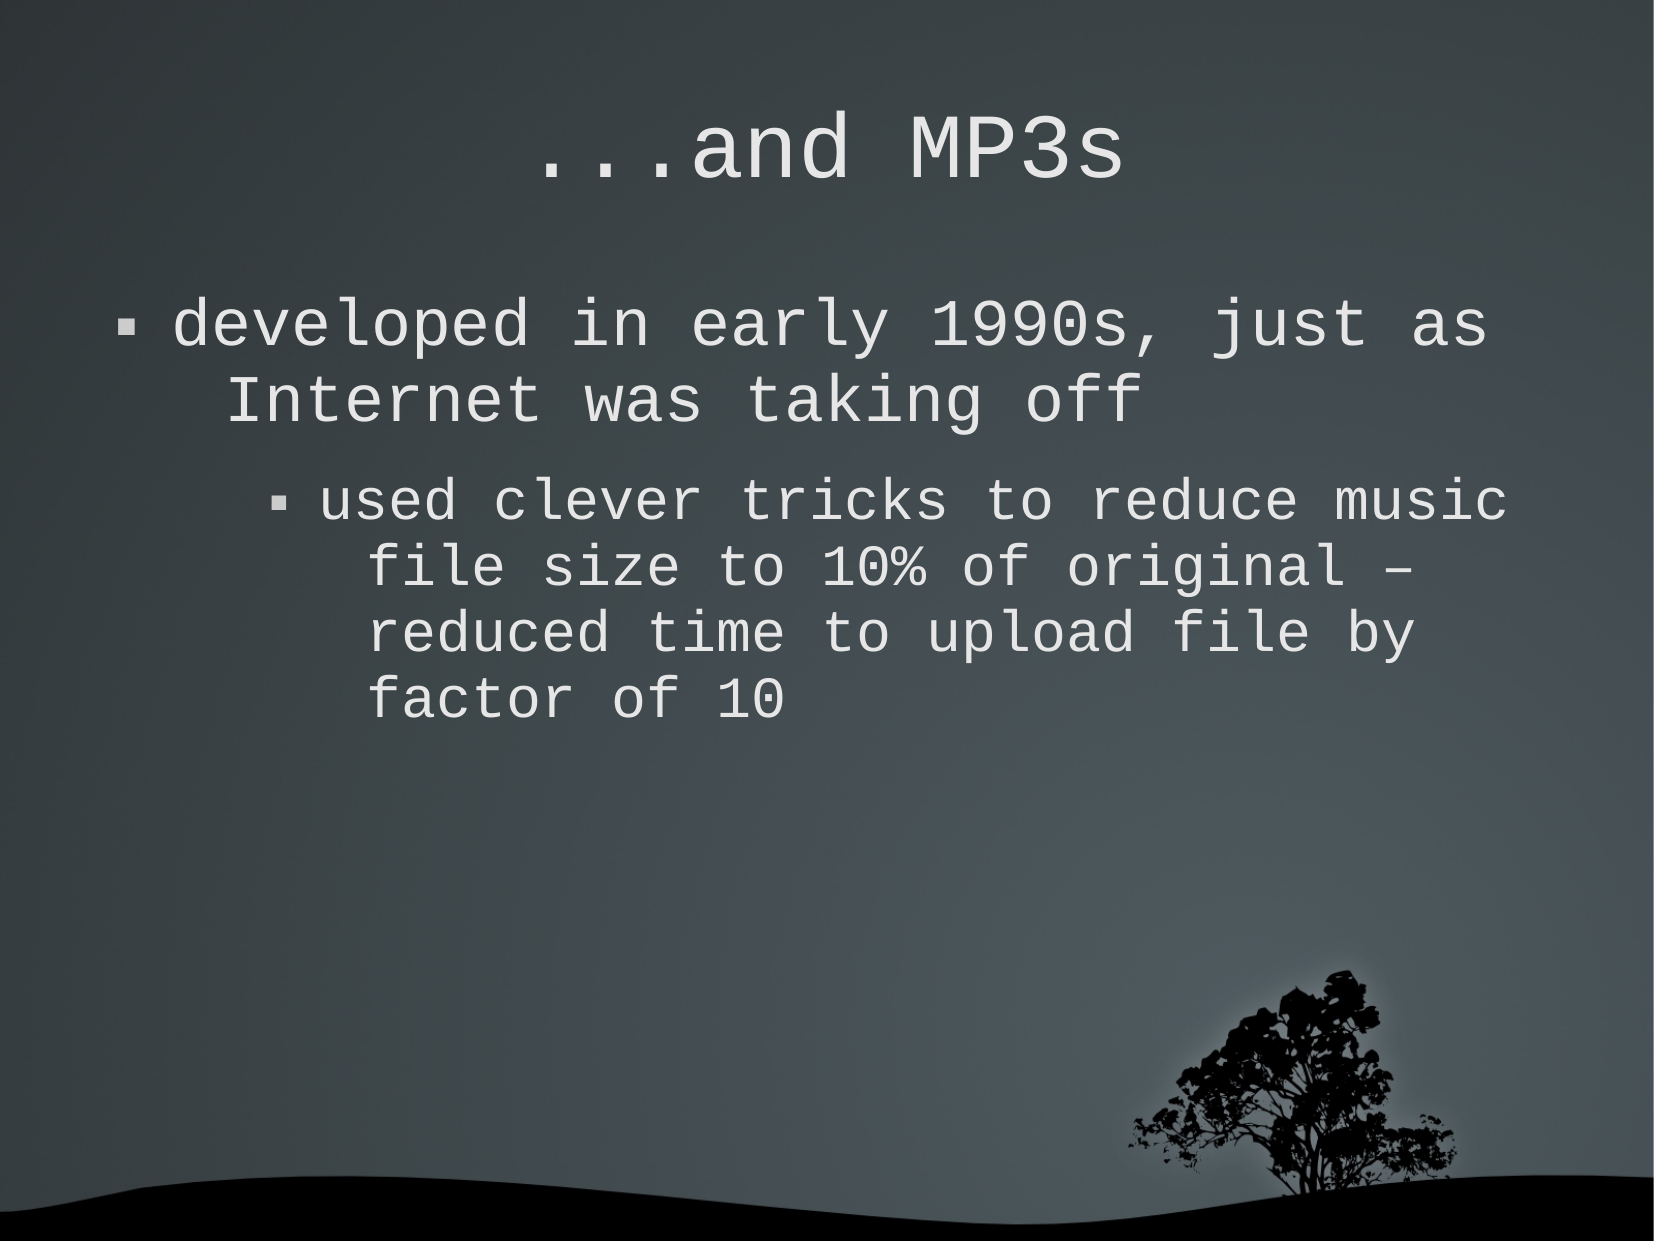

# ...and MP3s
developed in early 1990s, just as Internet was taking off
used clever tricks to reduce music file size to 10% of original – reduced time to upload file by factor of 10